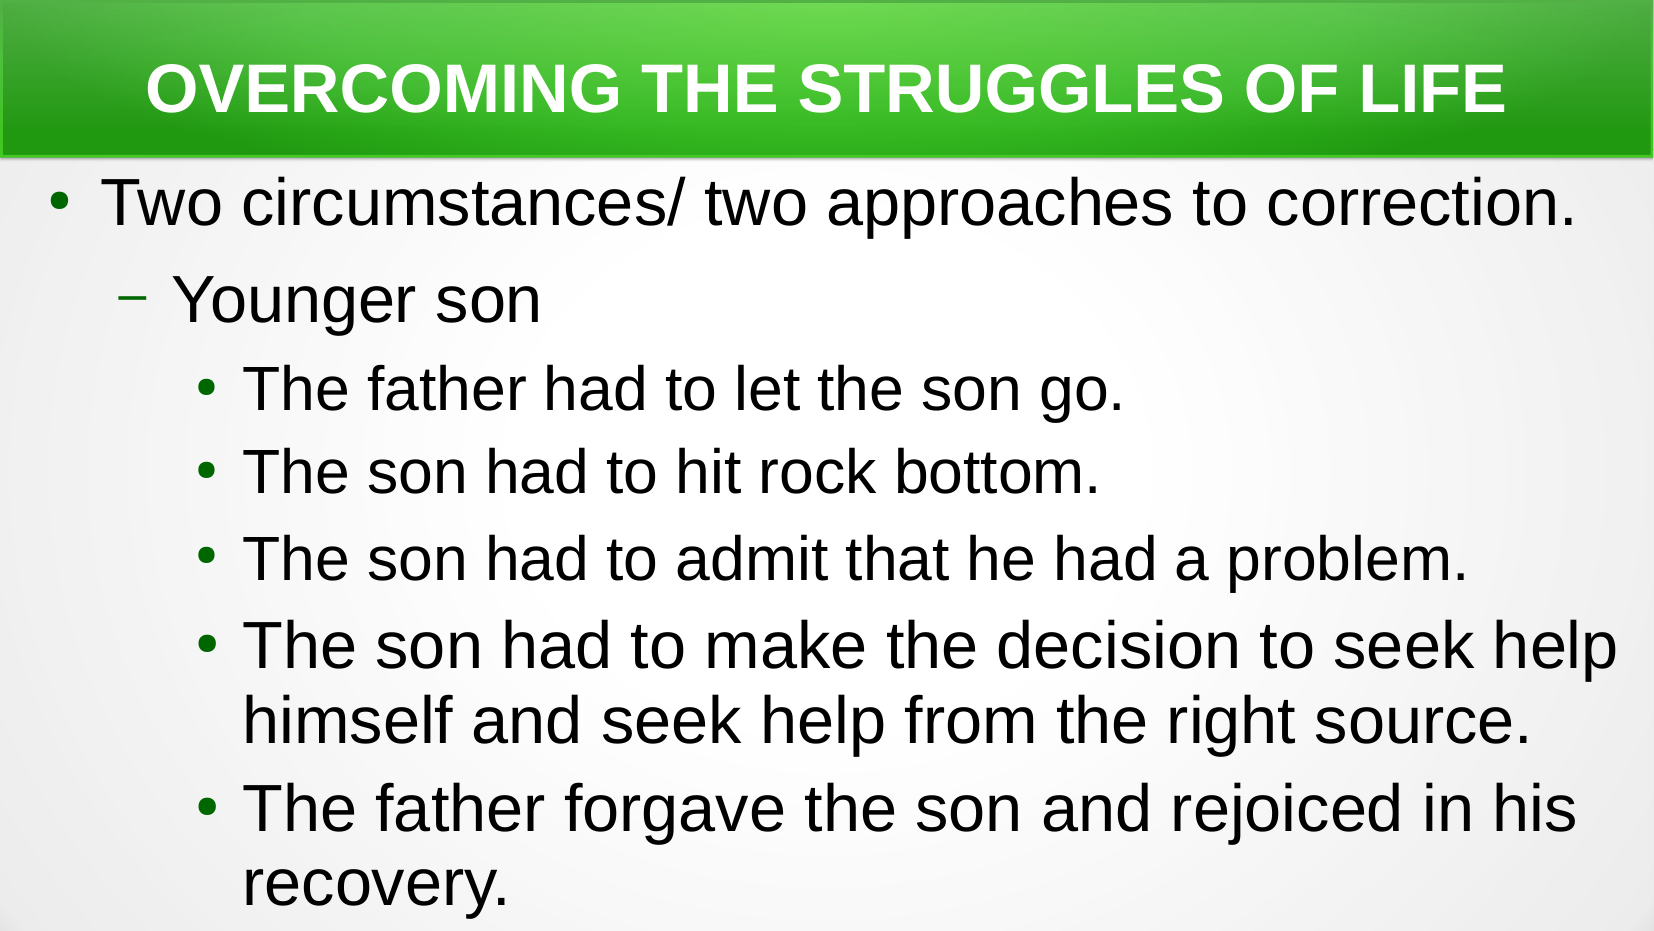

# OVERCOMING THE STRUGGLES OF LIFE
Two circumstances/ two approaches to correction.
Younger son
The father had to let the son go.
The son had to hit rock bottom.
The son had to admit that he had a problem.
The son had to make the decision to seek help himself and seek help from the right source.
The father forgave the son and rejoiced in his recovery.